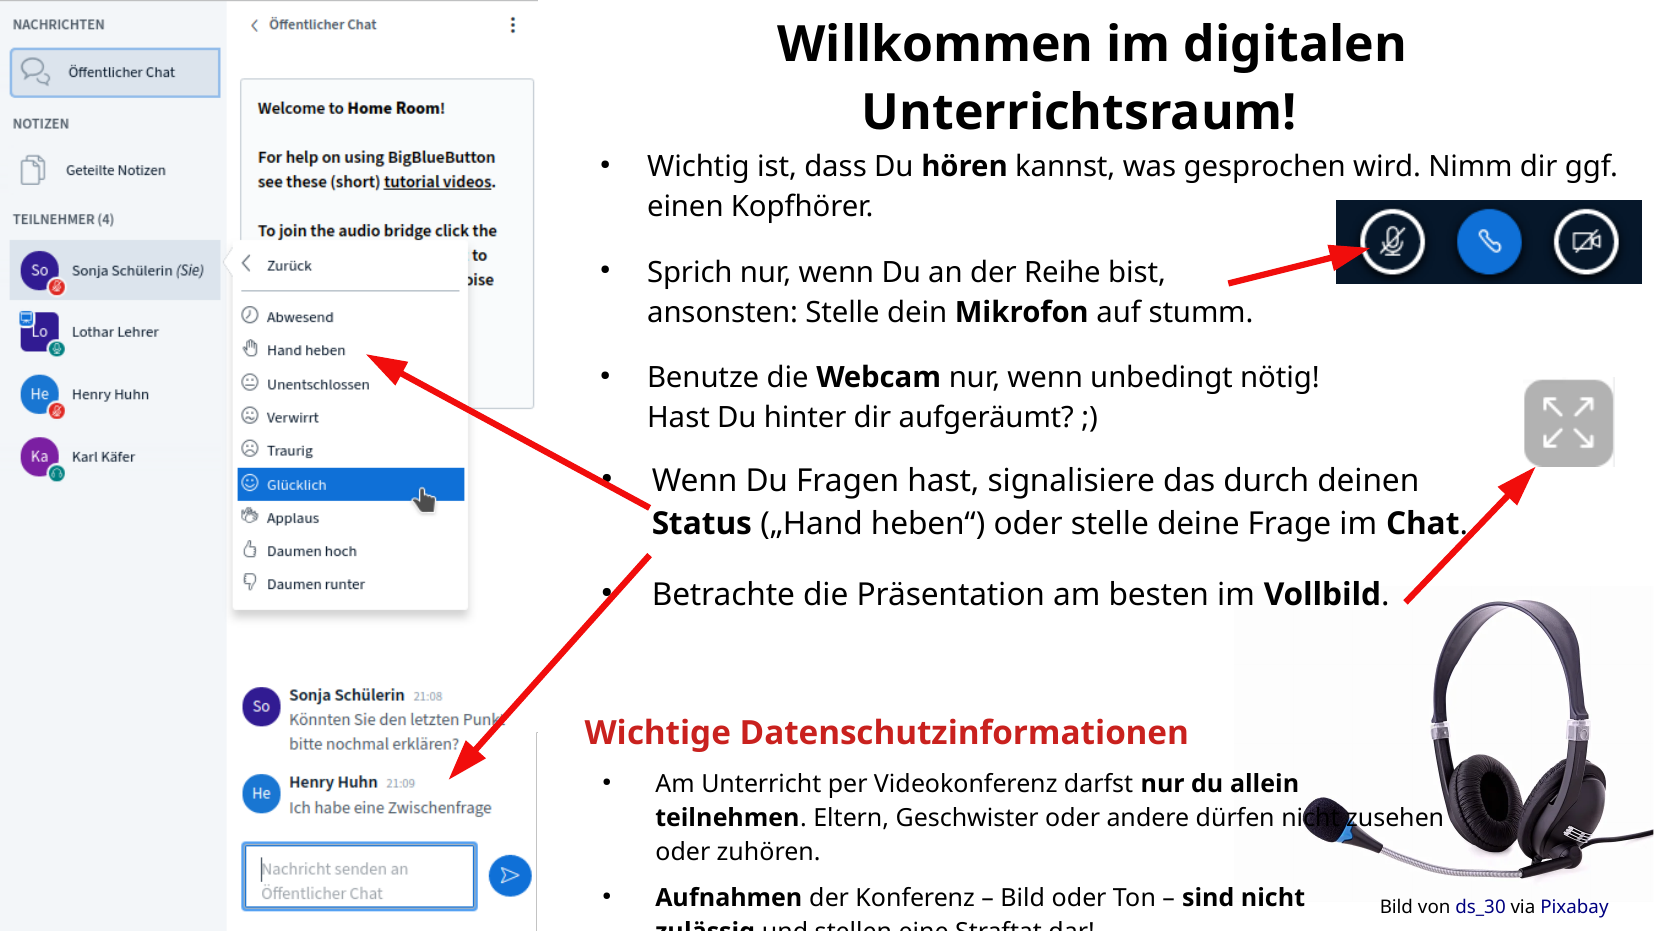

# Willkommen im digitalen Unterrichtsraum!
Wichtig ist, dass Du hören kannst, was gesprochen wird. Nimm dir ggf. einen Kopfhörer.
Sprich nur, wenn Du an der Reihe bist,
ansonsten: Stelle dein Mikrofon auf stumm.
Benutze die Webcam nur, wenn unbedingt nötig!
Hast Du hinter dir aufgeräumt? ;)
Wenn Du Fragen hast, signalisiere das durch deinen Status („Hand heben“) oder stelle deine Frage im Chat.
Betrachte die Präsentation am besten im Vollbild.
Wichtige Datenschutzinformationen
Am Unterricht per Videokonferenz darfst nur du allein teilnehmen. Eltern, Geschwister oder andere dürfen nicht zusehen
oder zuhören.
Aufnahmen der Konferenz – Bild oder Ton – sind nicht
zulässig und stellen eine Straftat dar!
Bild von ds_30 via Pixabay